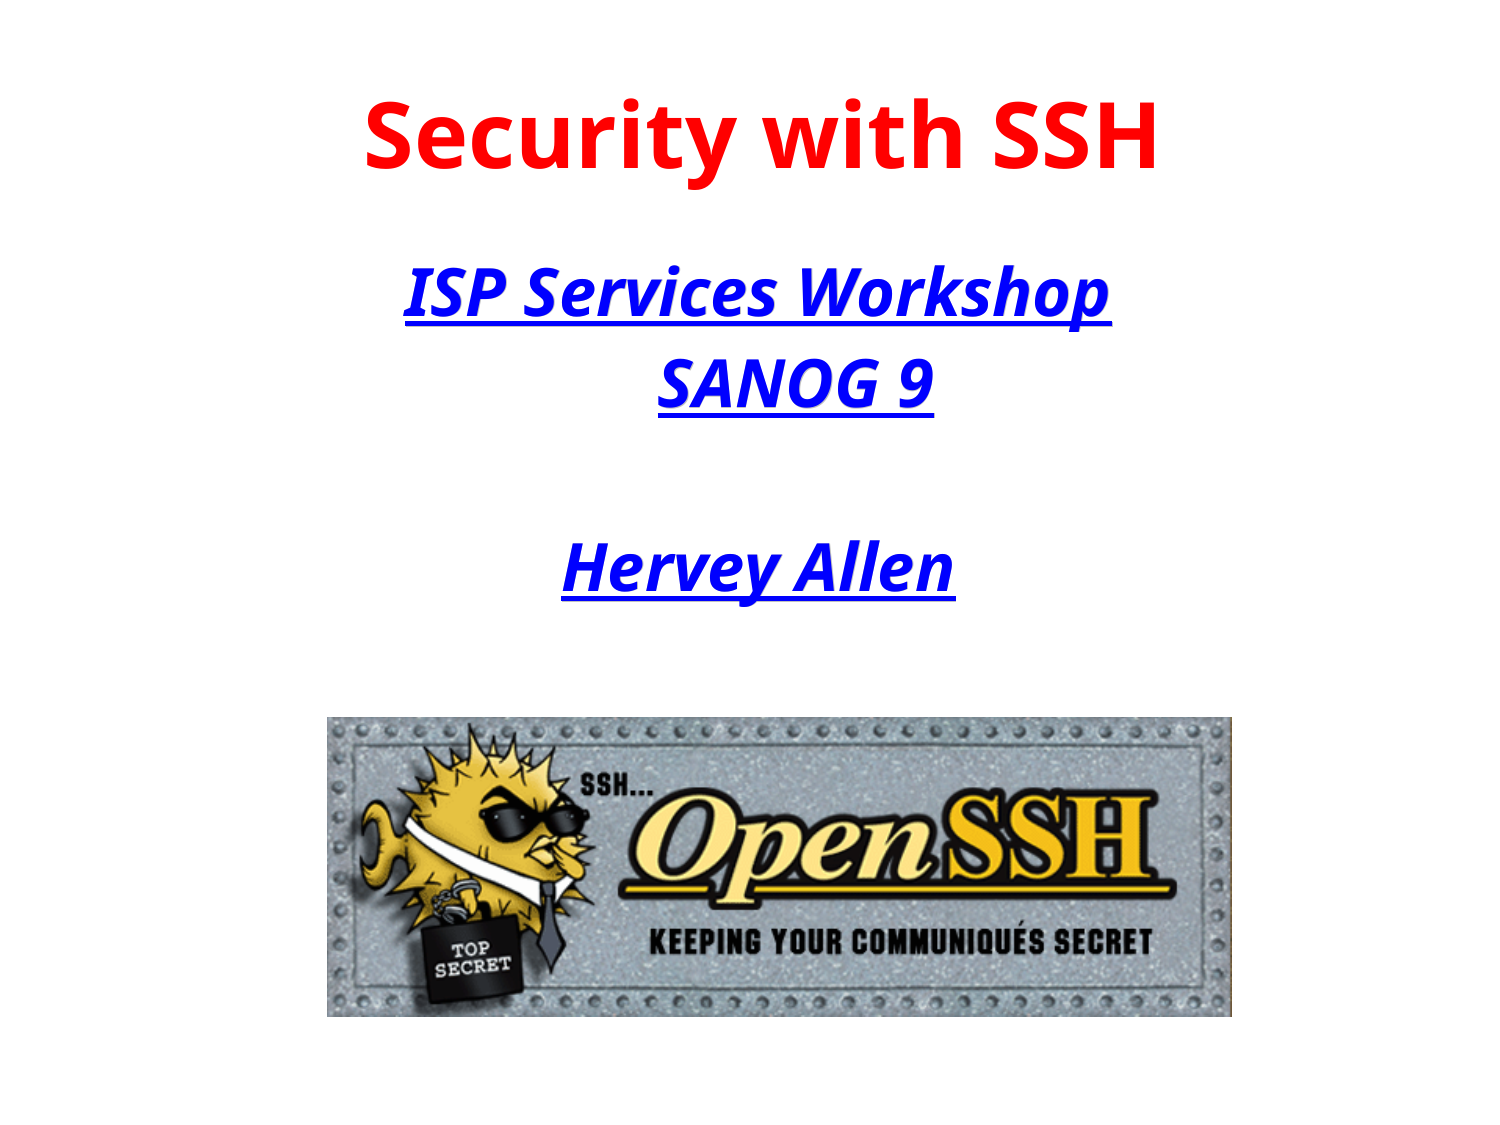

# Security with SSH
ISP Services Workshop
SANOG 9
Hervey Allen